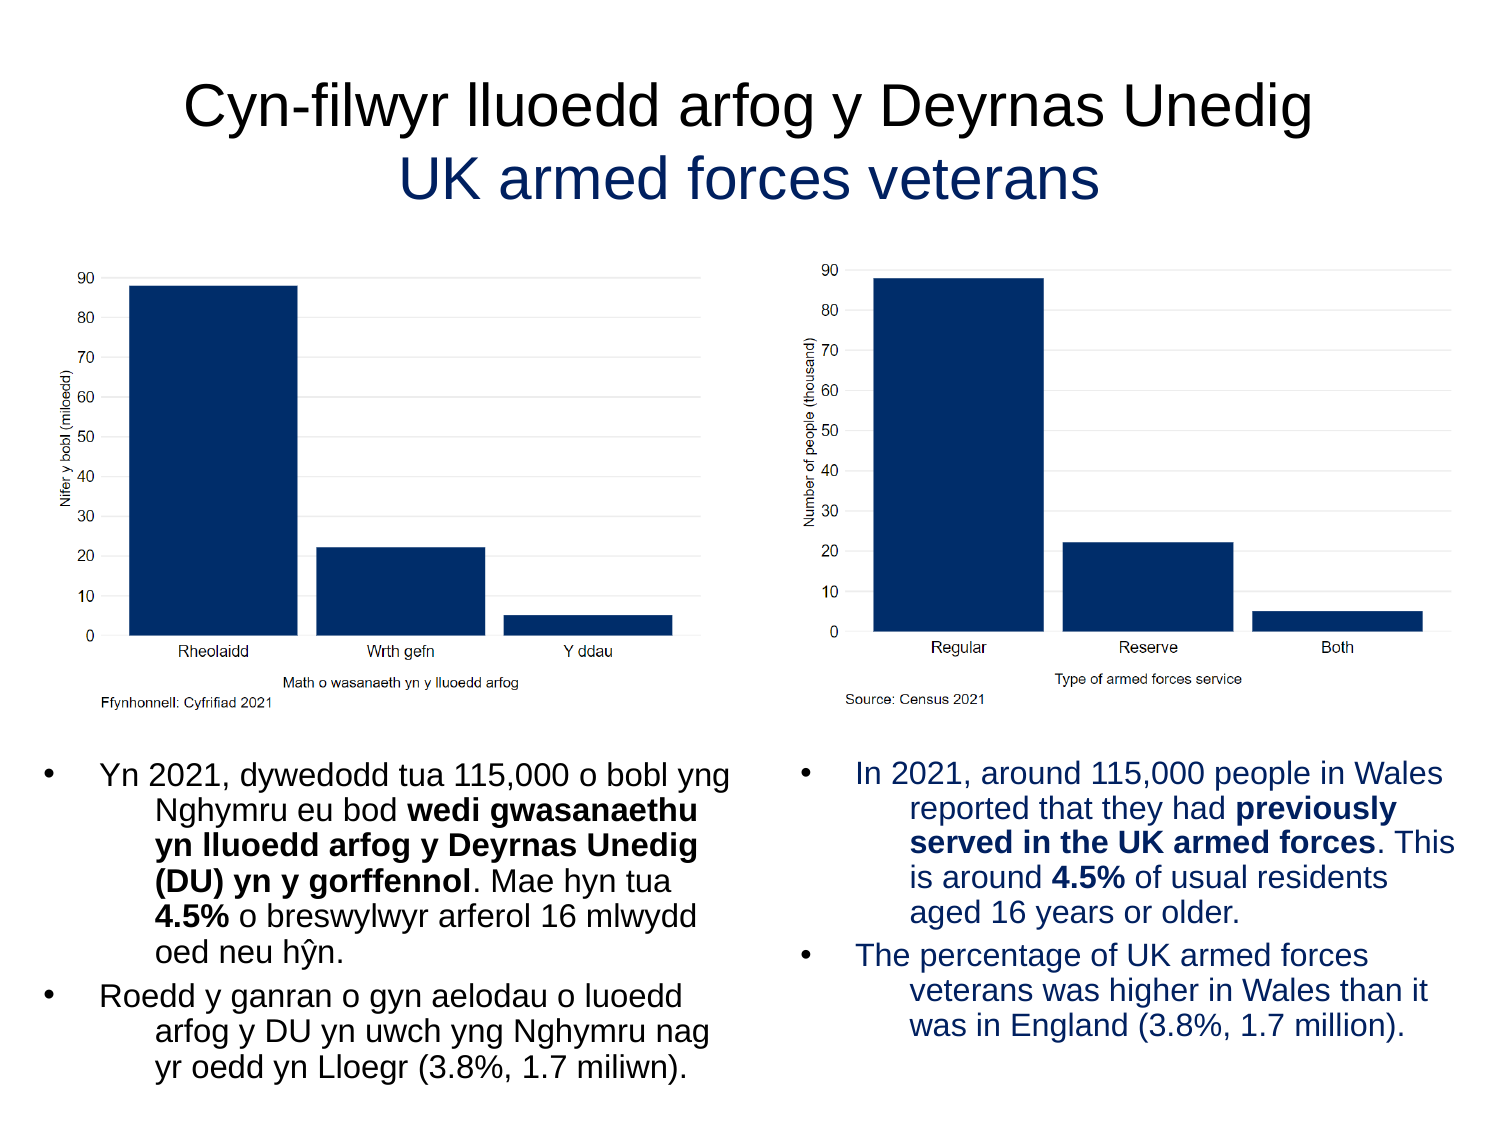

Cyn-filwyr lluoedd arfog y Deyrnas Unedig
UK armed forces veterans
In 2021, around 115,000 people in Wales reported that they had previously served in the UK armed forces. This is around 4.5% of usual residents aged 16 years or older.
The percentage of UK armed forces veterans was higher in Wales than it was in England (3.8%, 1.7 million).
# Yn 2021, dywedodd tua 115,000 o bobl yng Nghymru eu bod wedi gwasanaethu yn lluoedd arfog y Deyrnas Unedig (DU) yn y gorffennol. Mae hyn tua 4.5% o breswylwyr arferol 16 mlwydd oed neu hŷn.
Roedd y ganran o gyn aelodau o luoedd arfog y DU yn uwch yng Nghymru nag yr oedd yn Lloegr (3.8%, 1.7 miliwn).